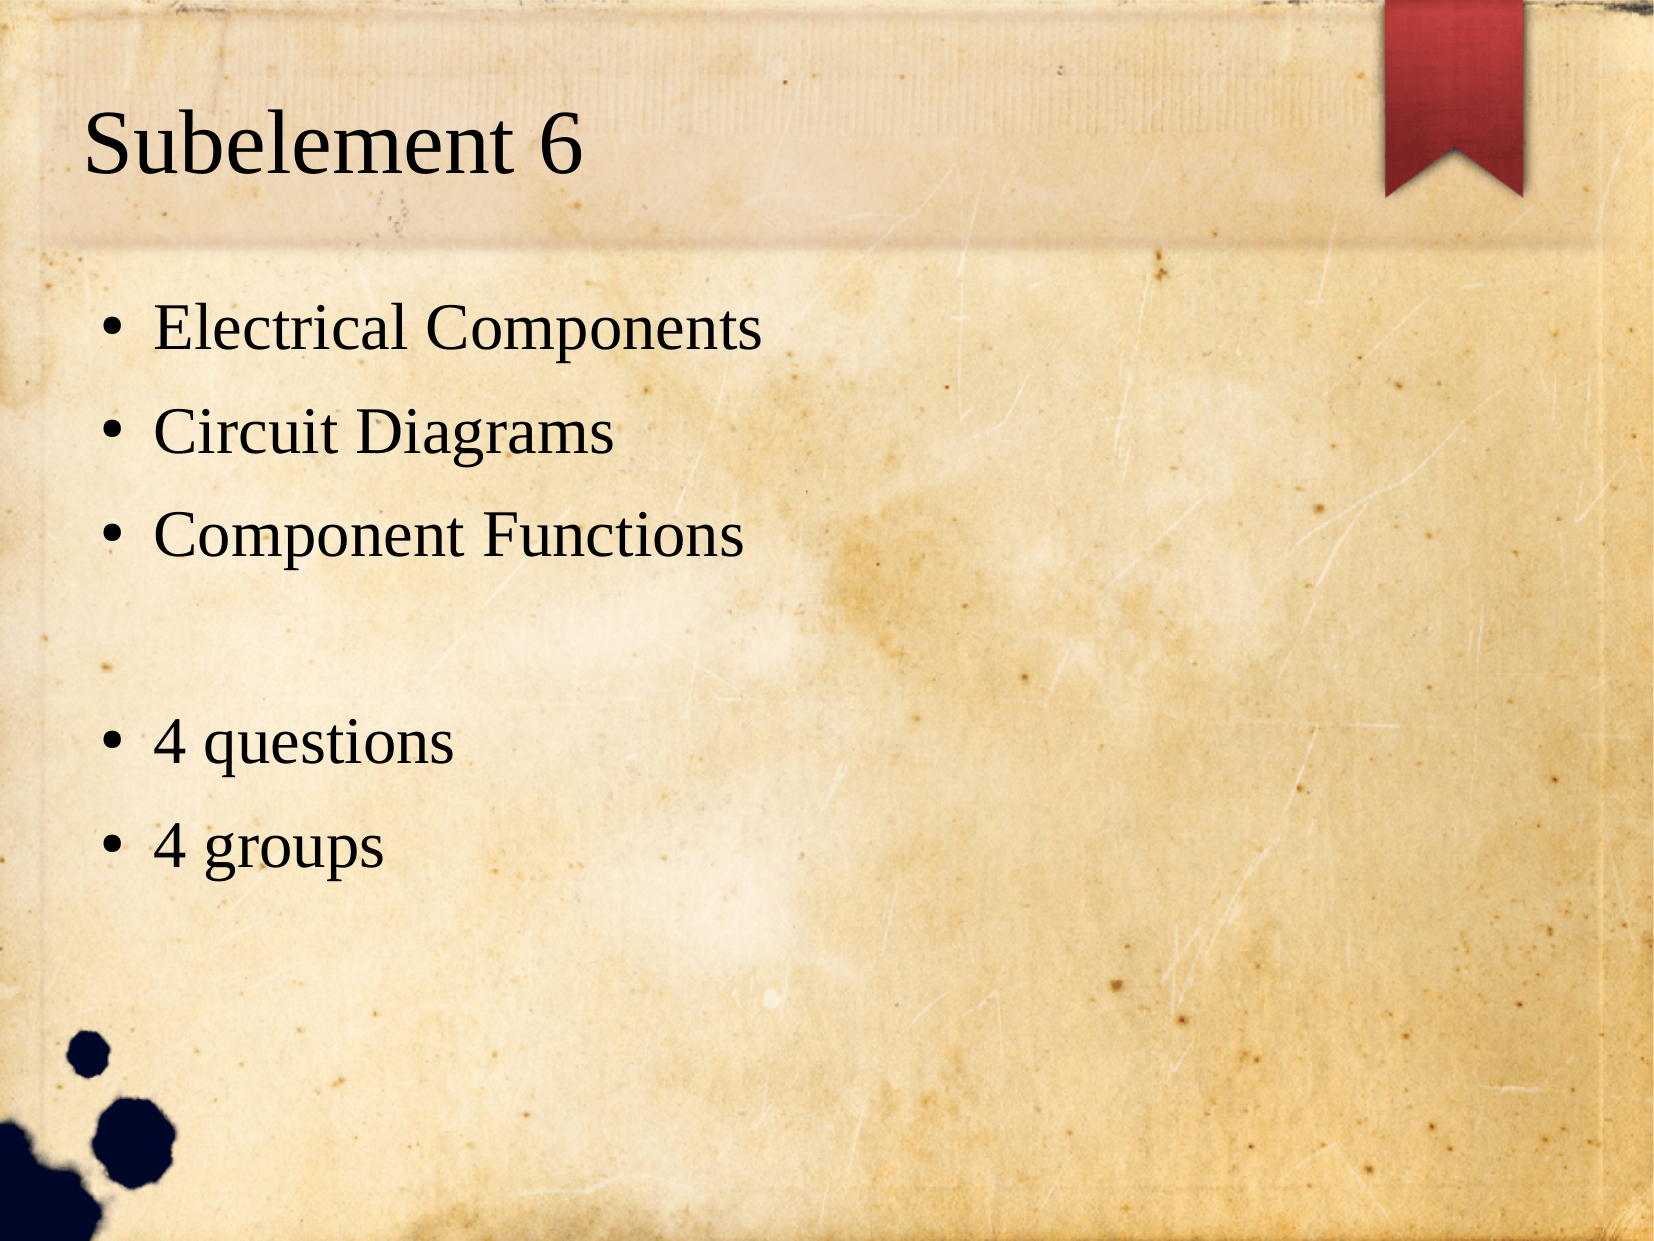

# Subelement 6
Electrical Components
Circuit Diagrams
Component Functions
4 questions
4 groups